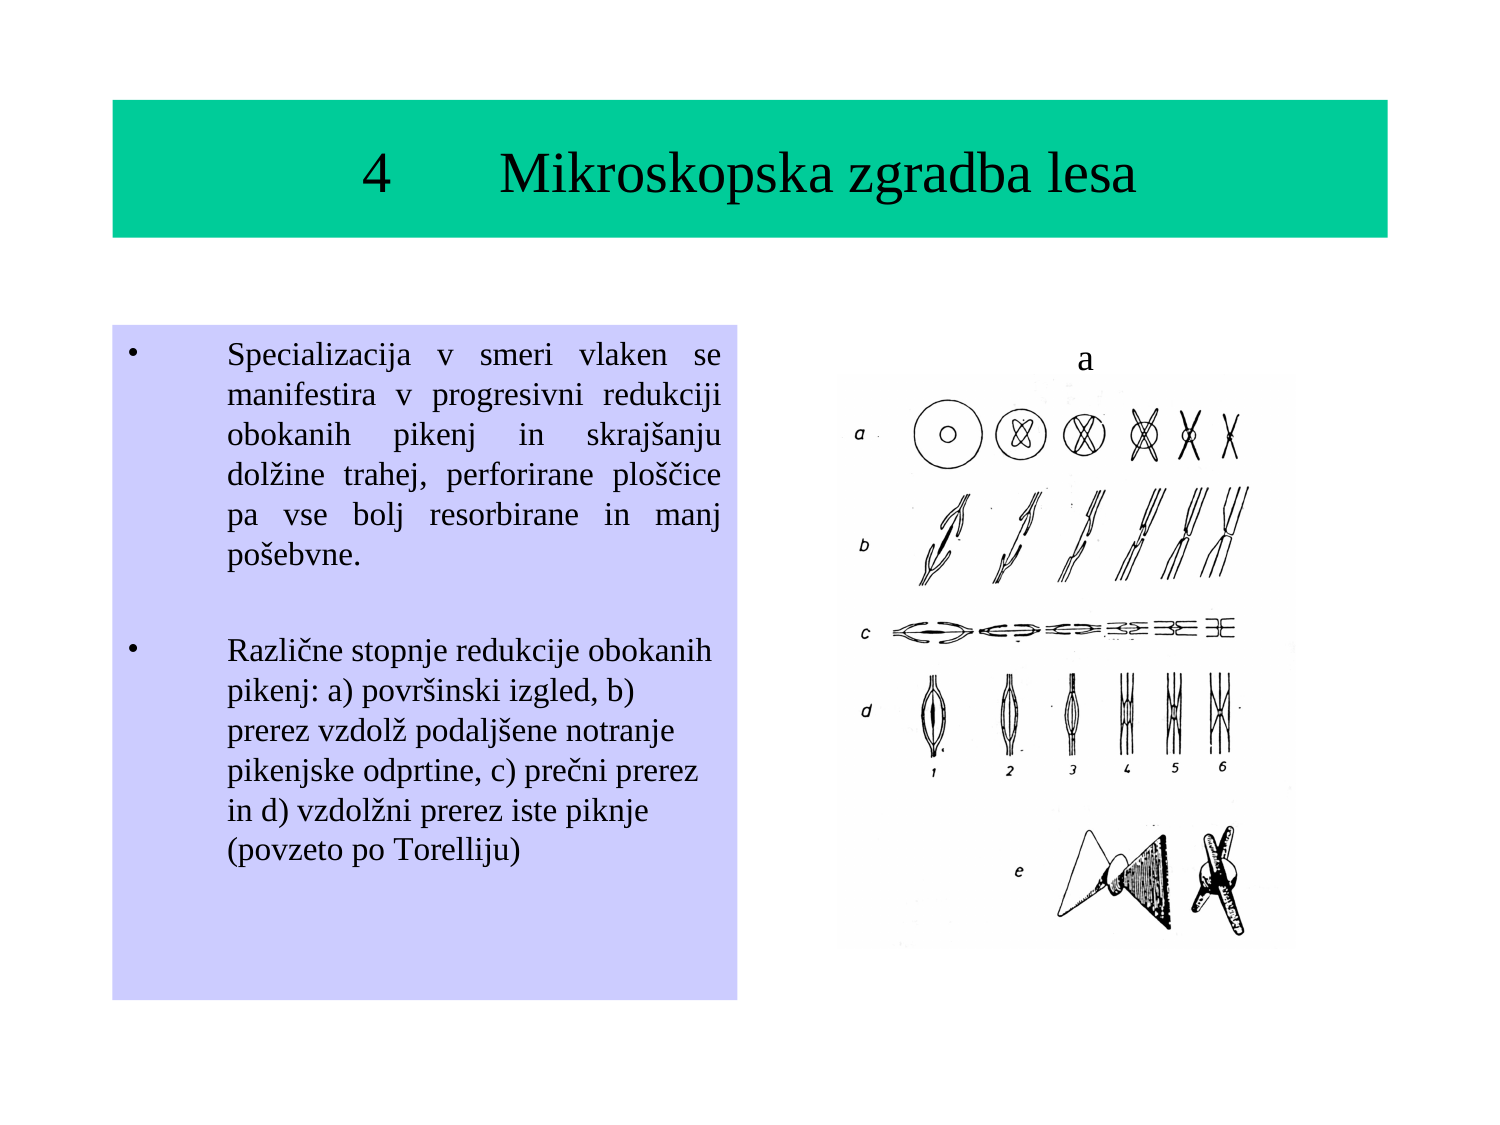

# Mikroskopska zgradba lesa
Specializacija v smeri vlaken se manifestira v progresivni redukciji obokanih pikenj in skrajšanju dolžine trahej, perforirane ploščice pa vse bolj resorbirane in manj pošebvne.
Različne stopnje redukcije obokanih pikenj: a) površinski izgled, b) prerez vzdolž podaljšene notranje pikenjske odprtine, c) prečni prerez in d) vzdolžni prerez iste piknje (povzeto po Torelliju)
a